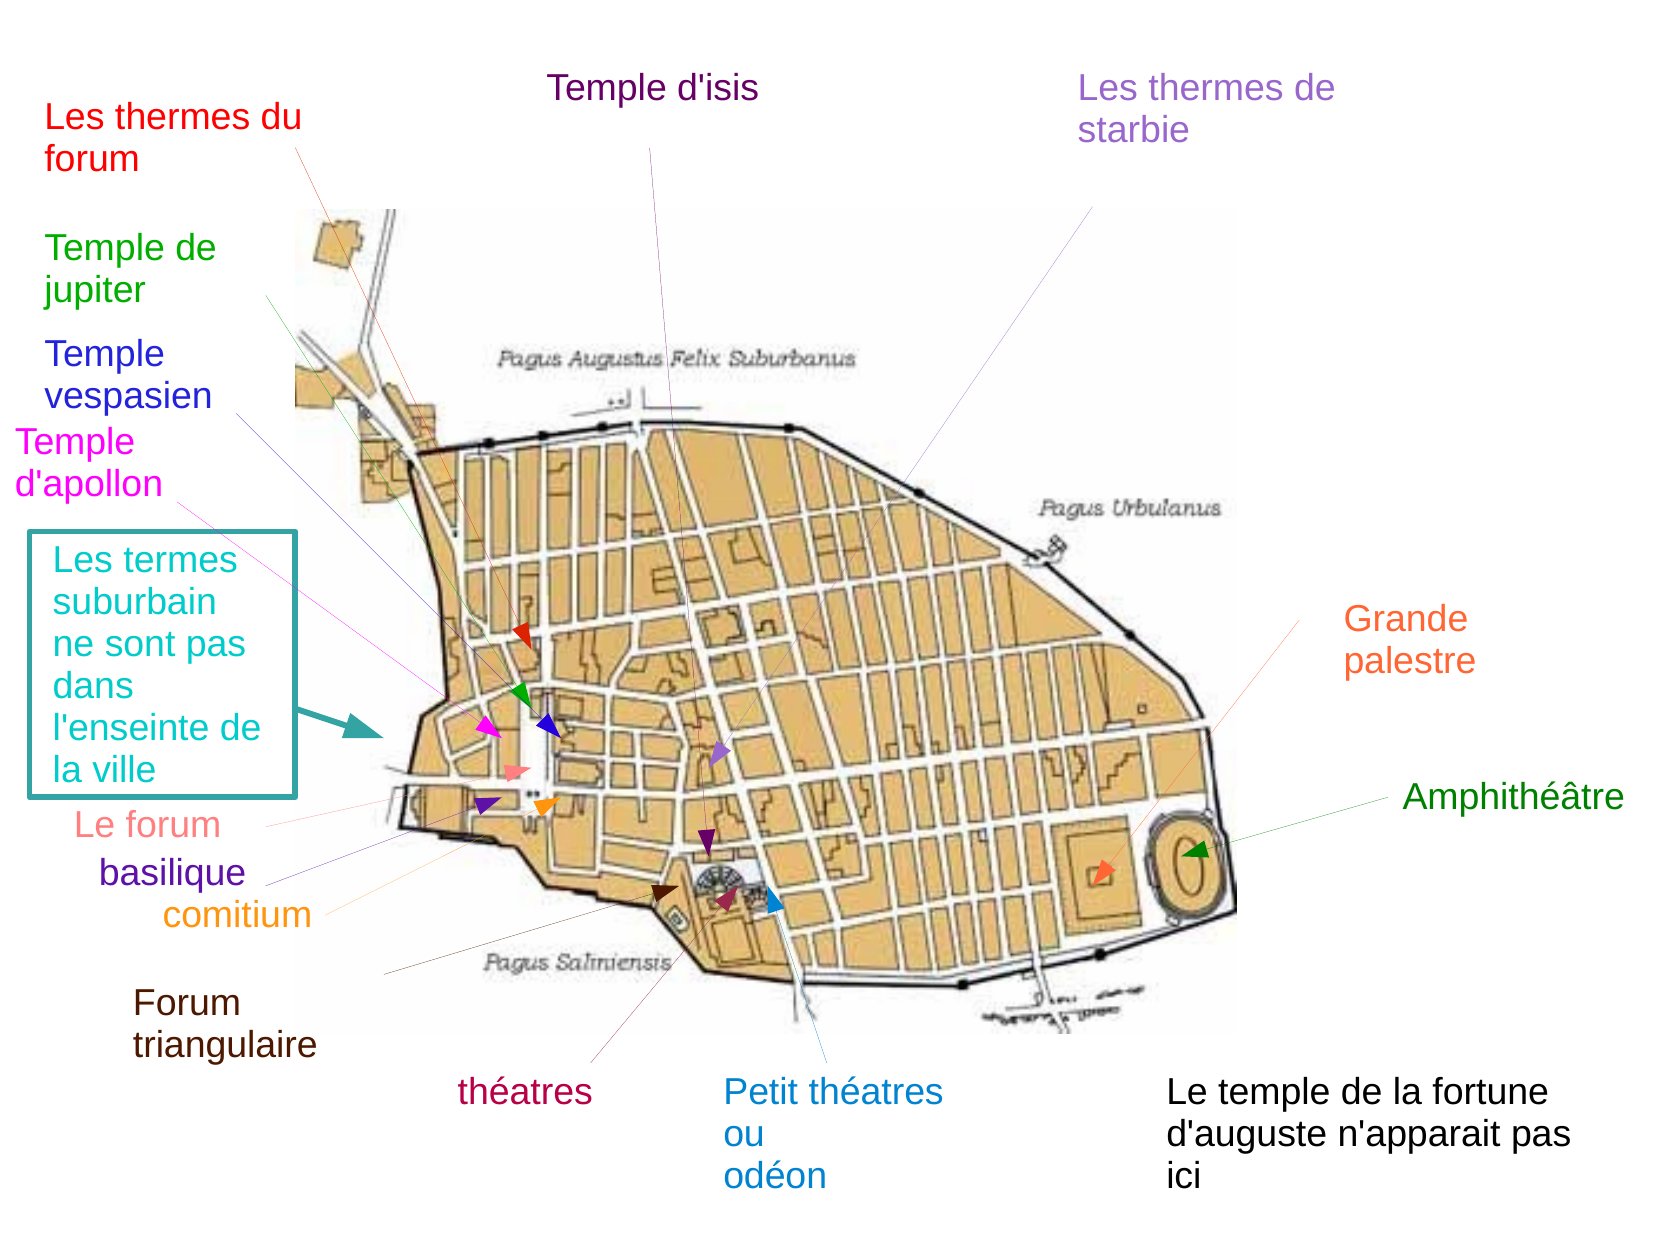

Temple d'isis
Les thermes de starbie
Les thermes du forum
Temple de jupiter
Temple vespasien
Temple d'apollon
Les termes
suburbain
ne sont pas
dans
l'enseinte de
la ville
Grande palestre
Amphithéâtre
Le forum
basilique
comitium
Forum triangulaire
théatres
Petit théatres ou
odéon
Le temple de la fortune d'auguste n'apparait pas ici